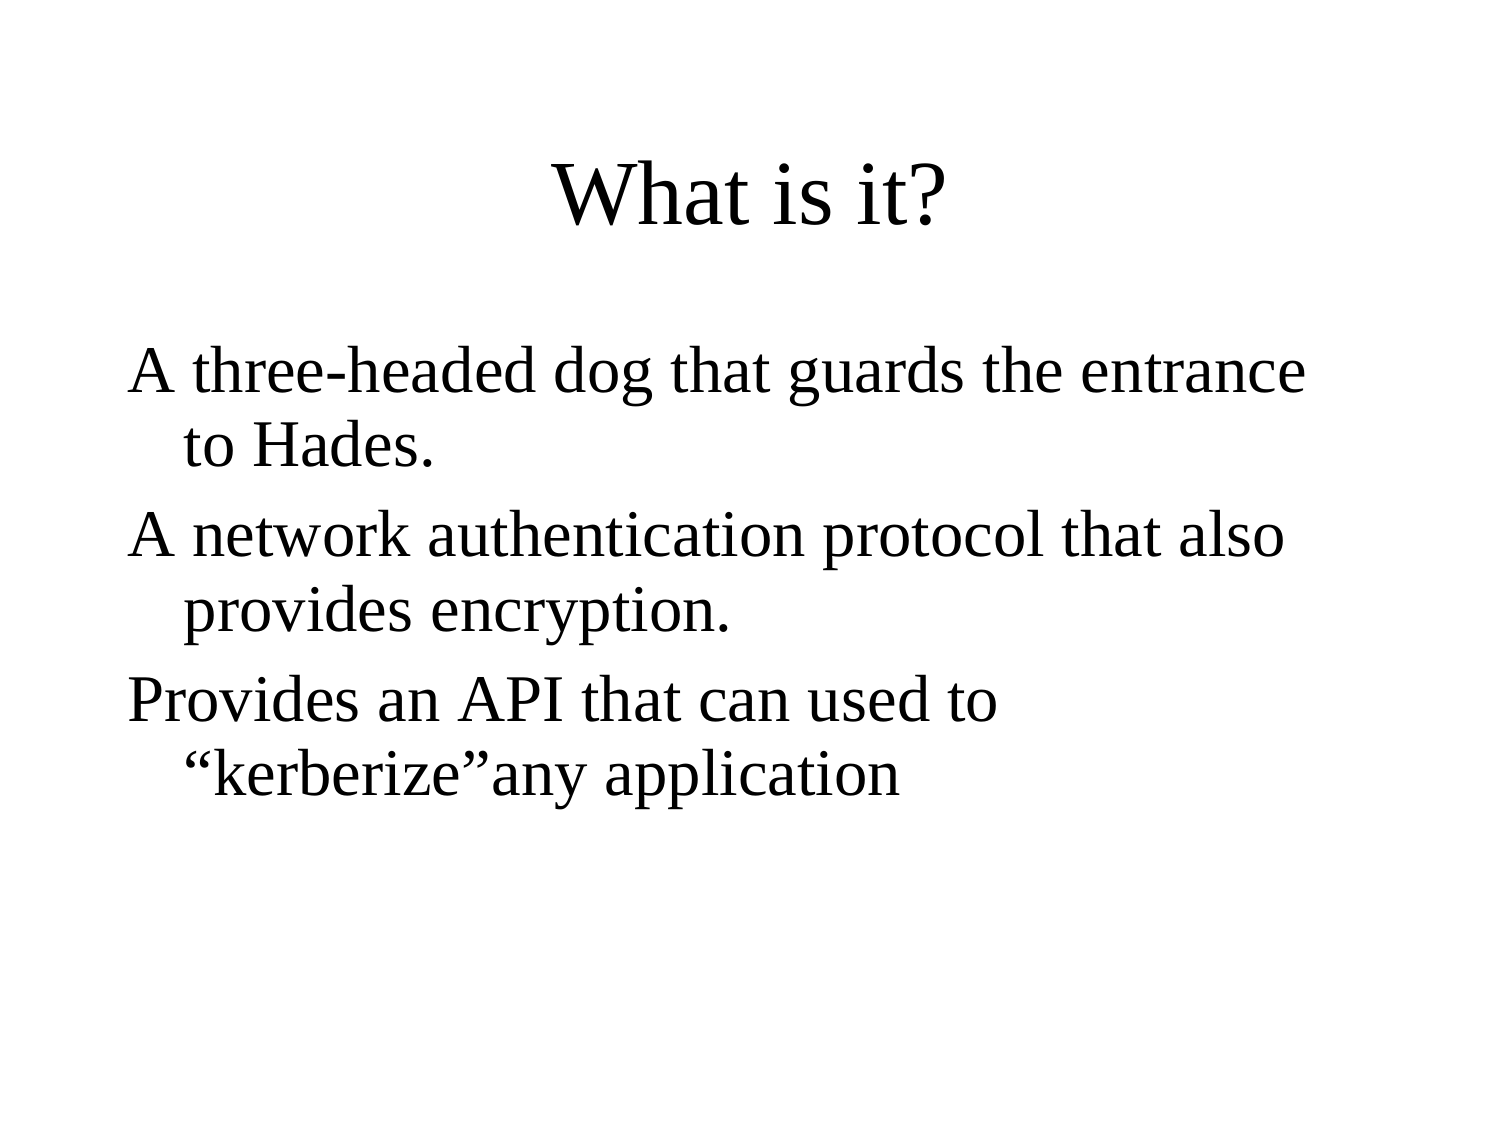

# What is it?
A three-headed dog that guards the entrance to Hades.
A network authentication protocol that also provides encryption.
Provides an API that can used to “kerberize”any application